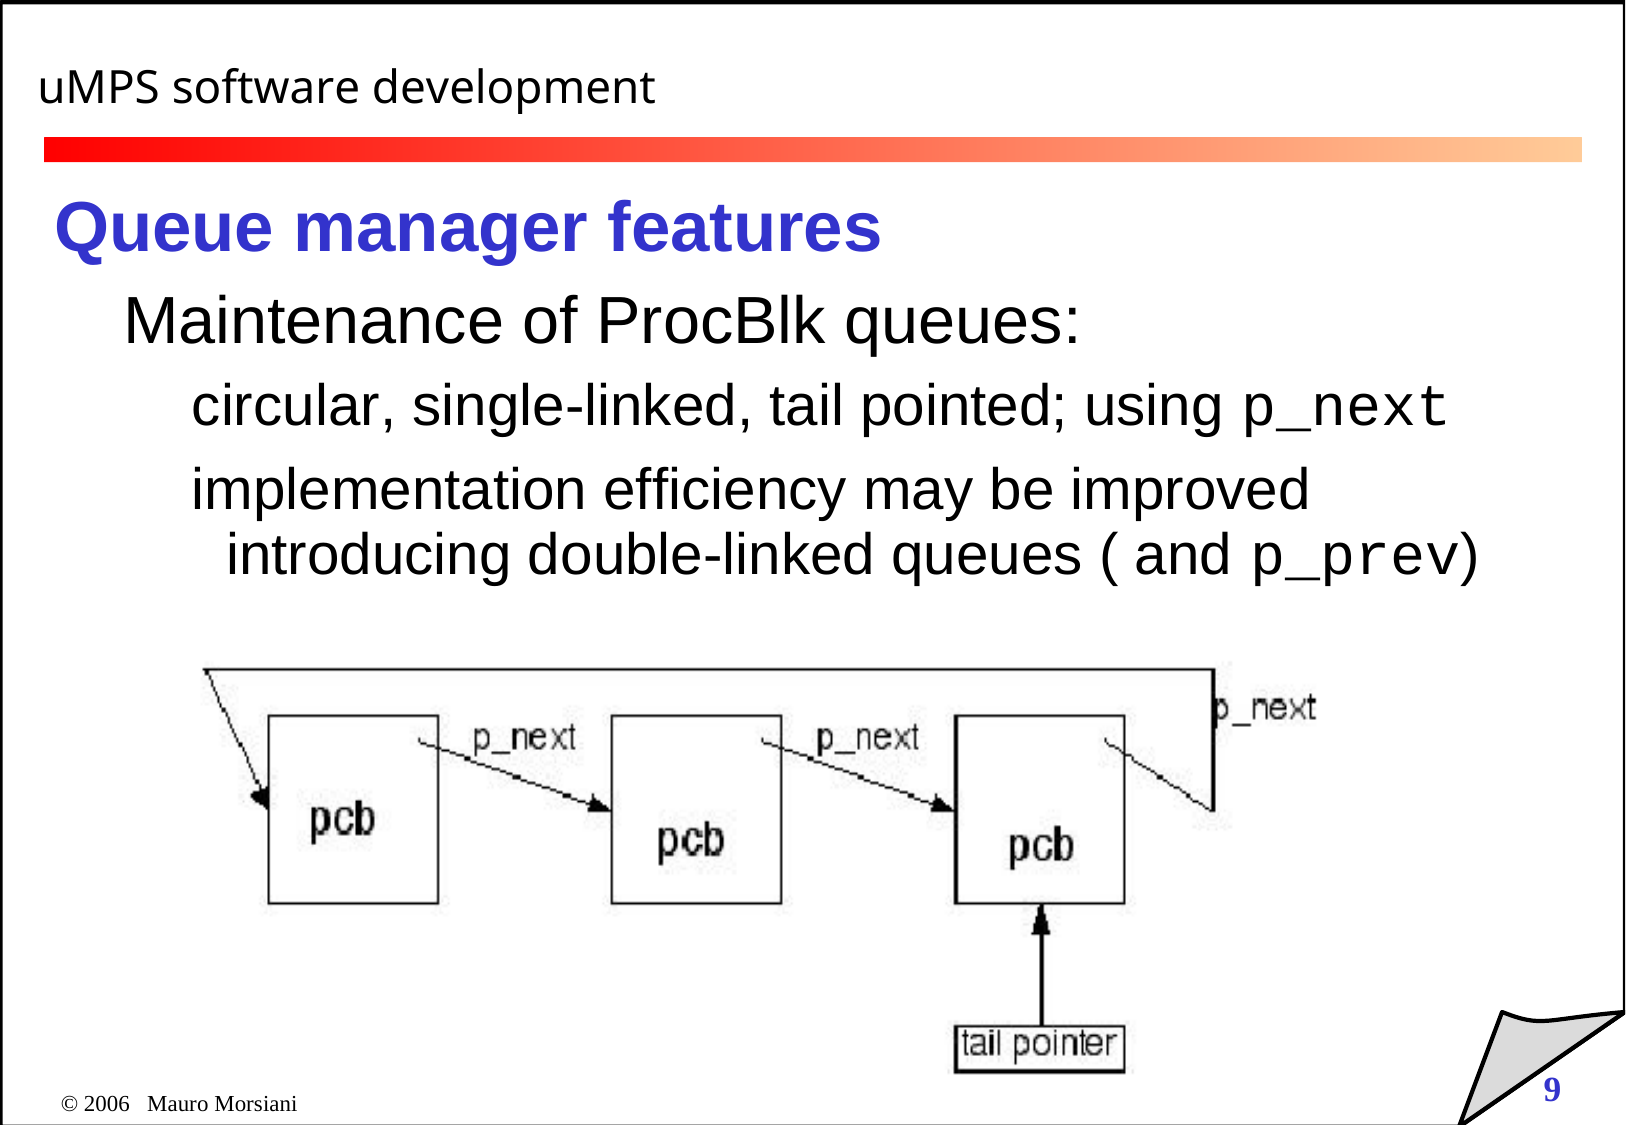

# uMPS software development
Queue manager features
Maintenance of ProcBlk queues:
circular, single-linked, tail pointed; using p_next
implementation efficiency may be improved introducing double-linked queues ( and p_prev)